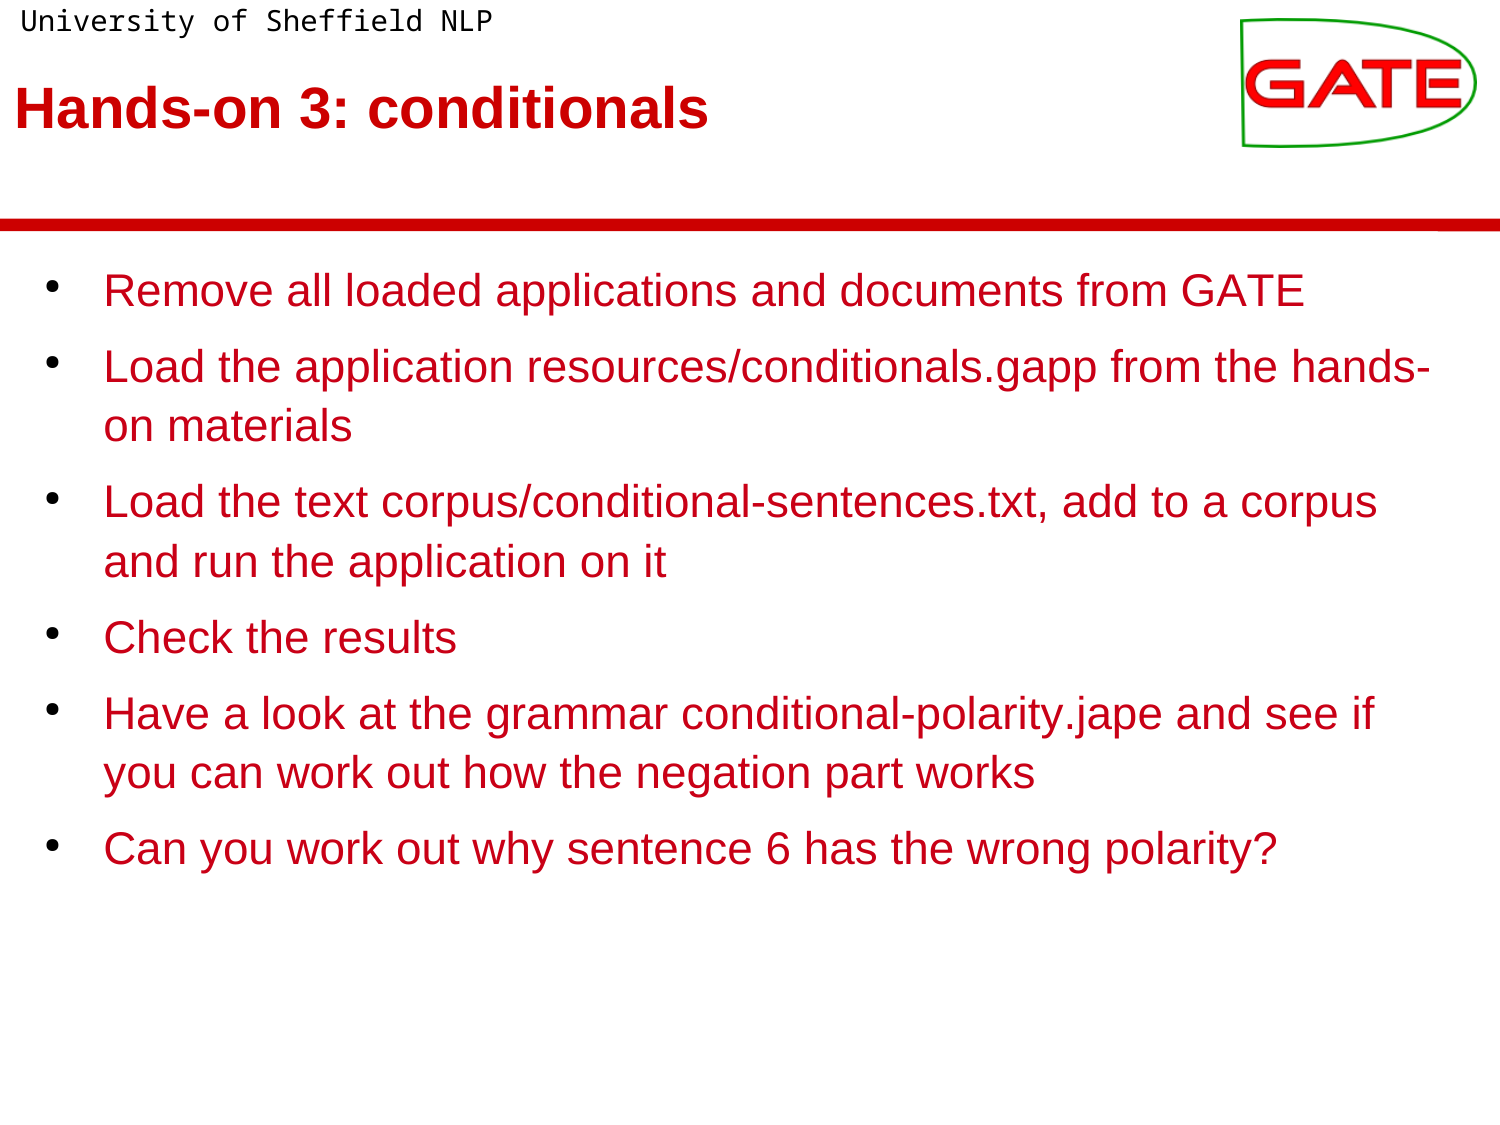

# Hands-on 3: conditionals
Remove all loaded applications and documents from GATE
Load the application resources/conditionals.gapp from the hands-on materials
Load the text corpus/conditional-sentences.txt, add to a corpus and run the application on it
Check the results
Have a look at the grammar conditional-polarity.jape and see if you can work out how the negation part works
Can you work out why sentence 6 has the wrong polarity?